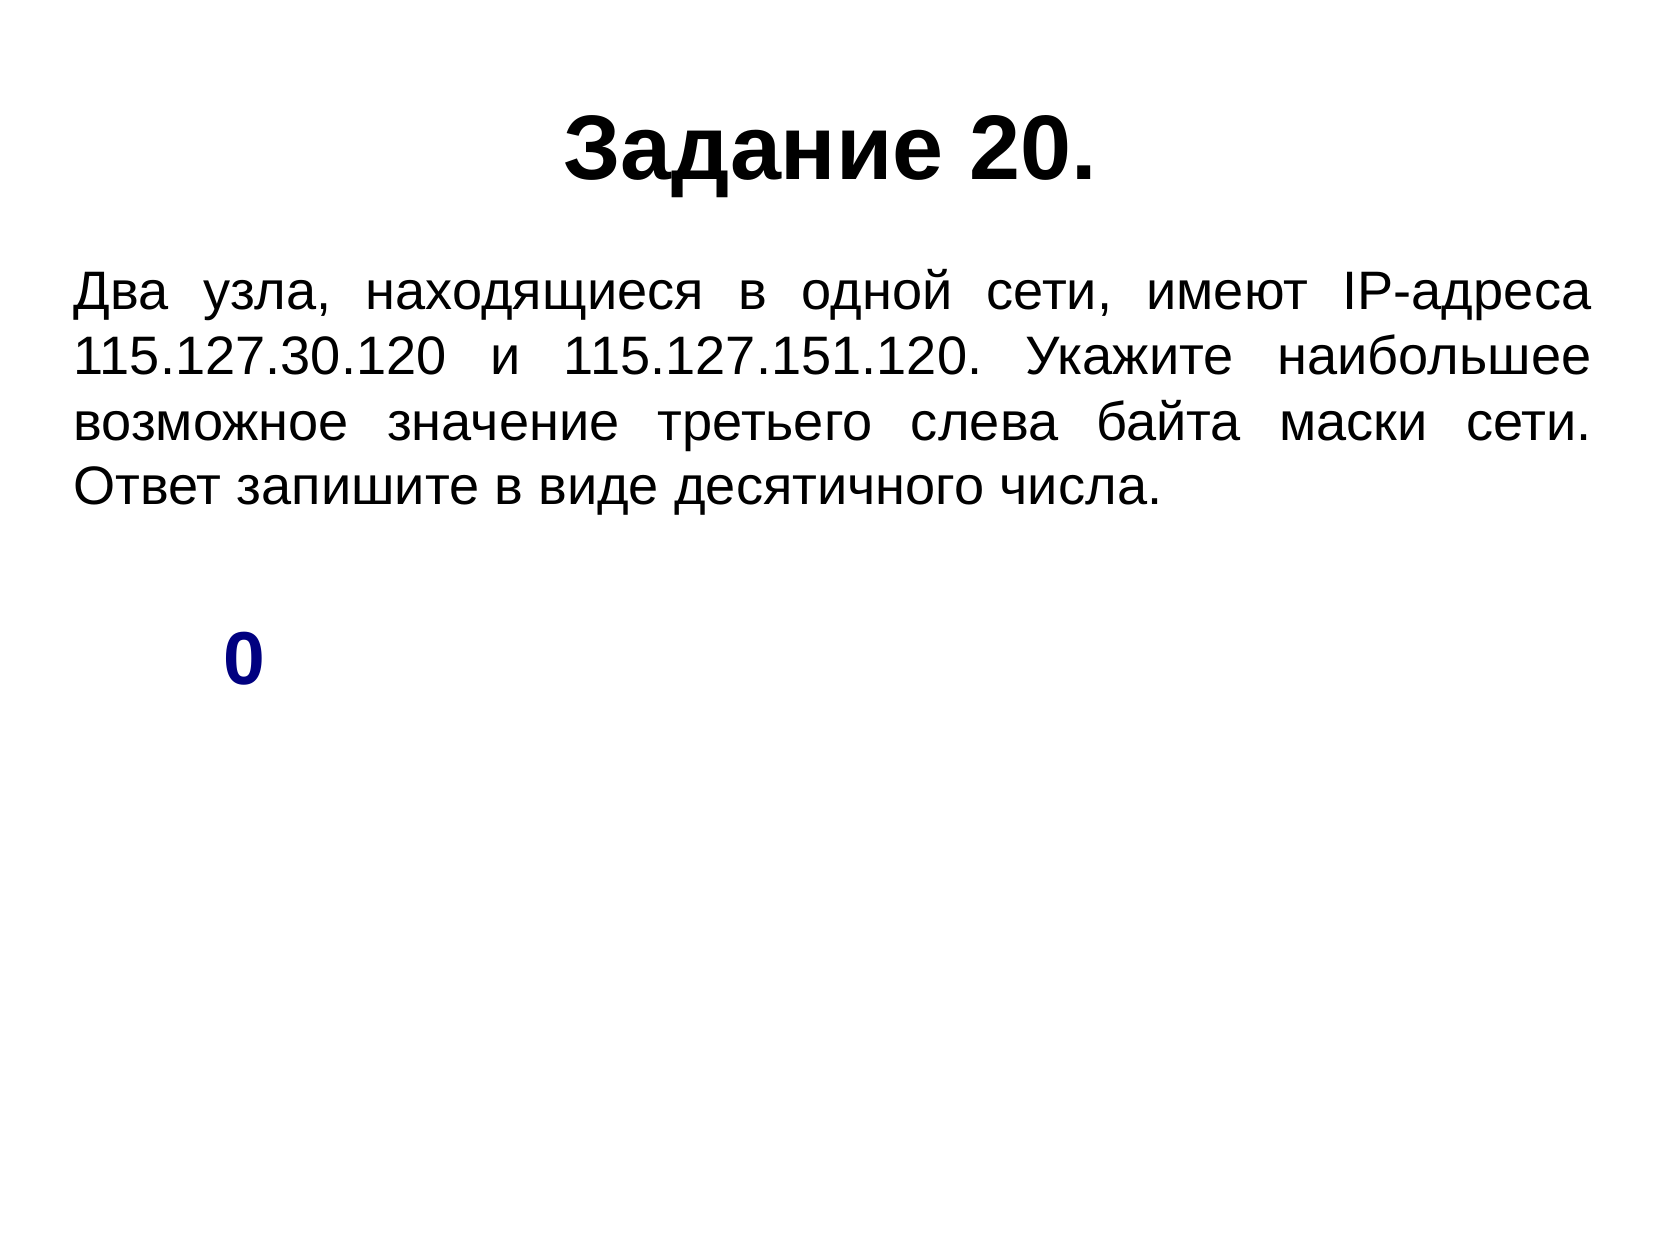

# Задание 20.
Два узла, находящиеся в одной сети, имеют IP-адреса 115.127.30.120 и 115.127.151.120. Укажите наибольшее возможное значение третьего слева байта маски сети. Ответ запишите в виде десятичного числа.
 	0